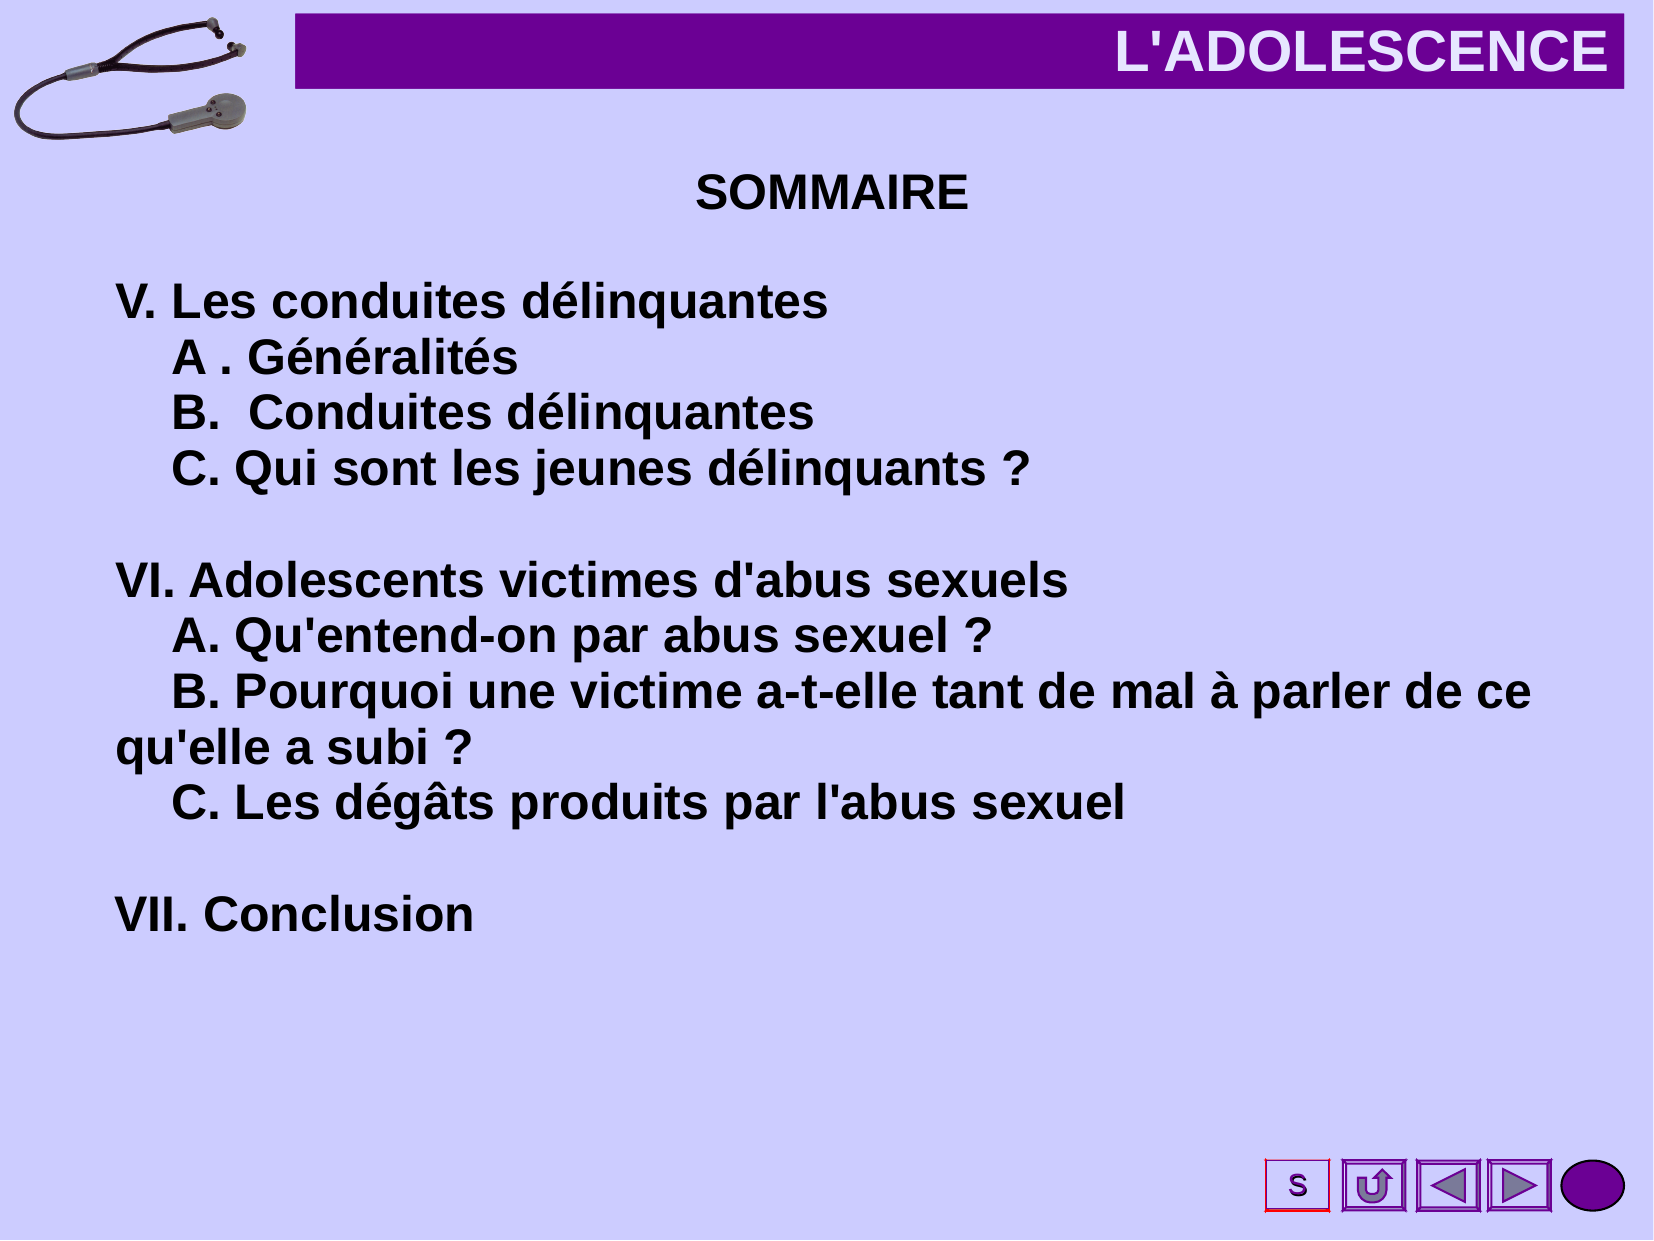

Nom de la séquence
L'ADOLESCENCE
# SOMMAIRE
V. Les conduites délinquantes
 A . Généralités
 B. Conduites délinquantes
 C. Qui sont les jeunes délinquants ?
VI. Adolescents victimes d'abus sexuels
 A. Qu'entend-on par abus sexuel ?
 B. Pourquoi une victime a-t-elle tant de mal à parler de ce 	 qu'elle a subi ?
 C. Les dégâts produits par l'abus sexuel
 VII. Conclusion